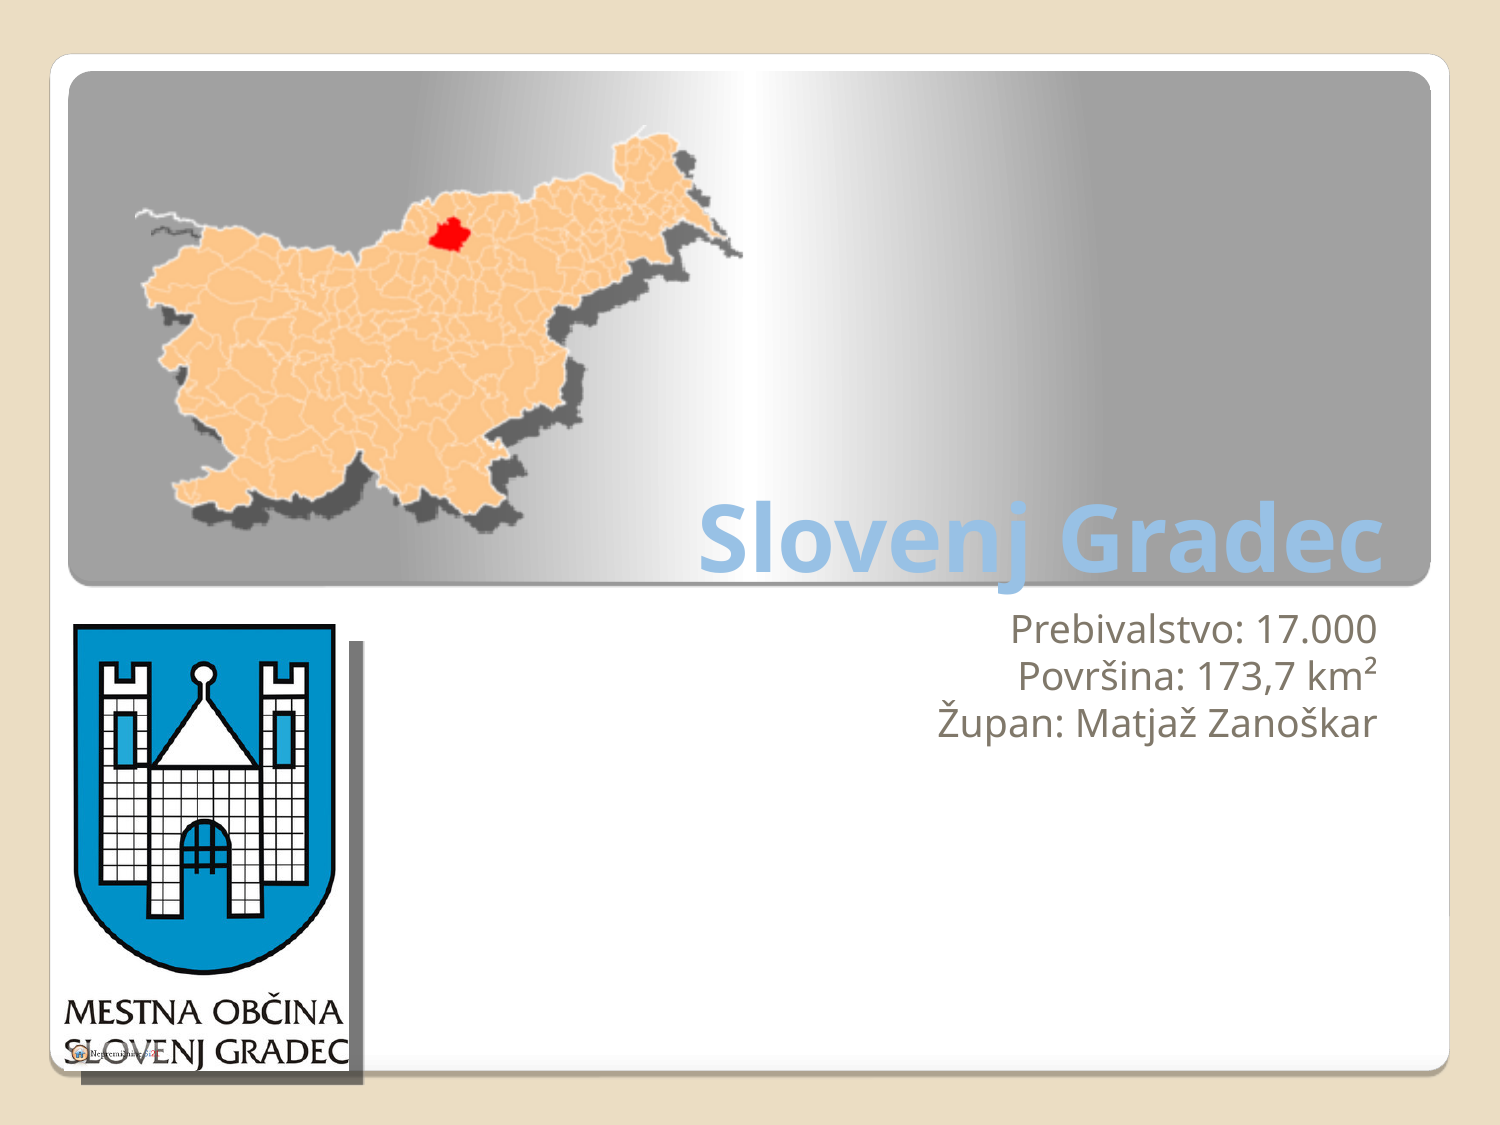

# Slovenj Gradec
Prebivalstvo: 17.000
Površina: 173,7 km²
Župan: Matjaž Zanoškar